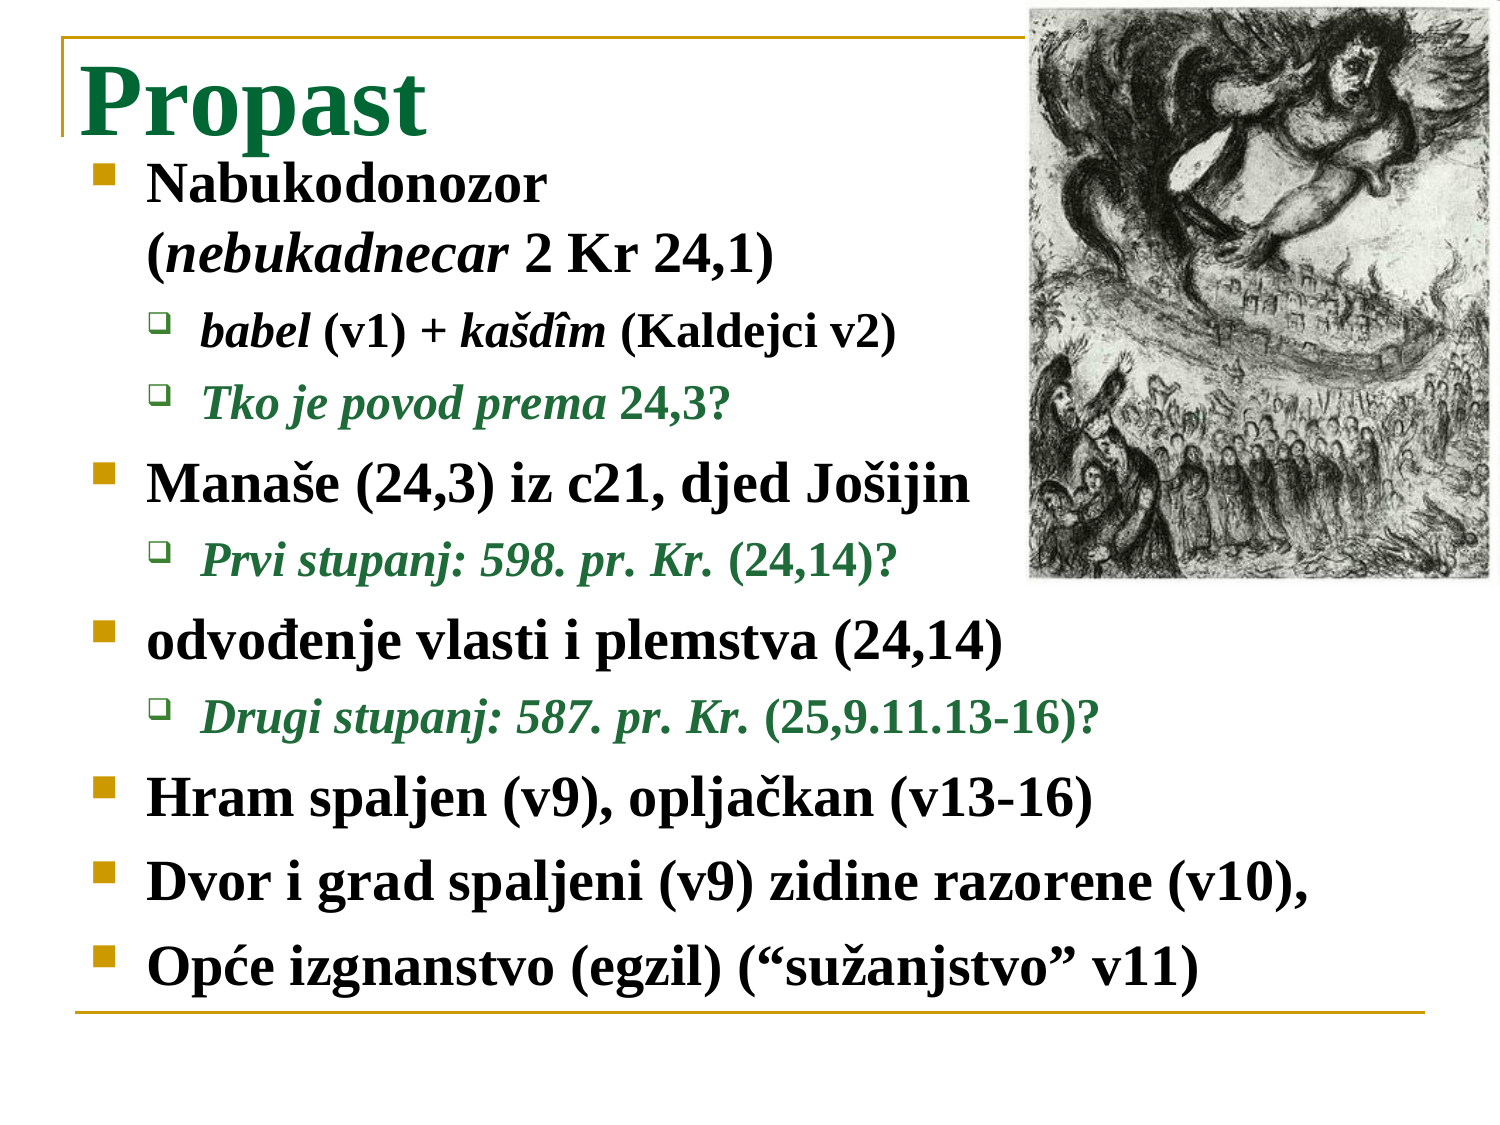

# Propast
Nabukodonozor
(nebukadnecar 2 Kr 24,1)
babel (v1) + kašdîm (Kaldejci v2)
Tko je povod prema 24,3?
Manaše (24,3) iz c21, djed Jošijin
Prvi stupanj: 598. pr. Kr. (24,14)?
odvođenje vlasti i plemstva (24,14)
Drugi stupanj: 587. pr. Kr. (25,9.11.13-16)?
Hram spaljen (v9), opljačkan (v13-16)
Dvor i grad spaljeni (v9) zidine razorene (v10),
Opće izgnanstvo (egzil) (“sužanjstvo” v11)